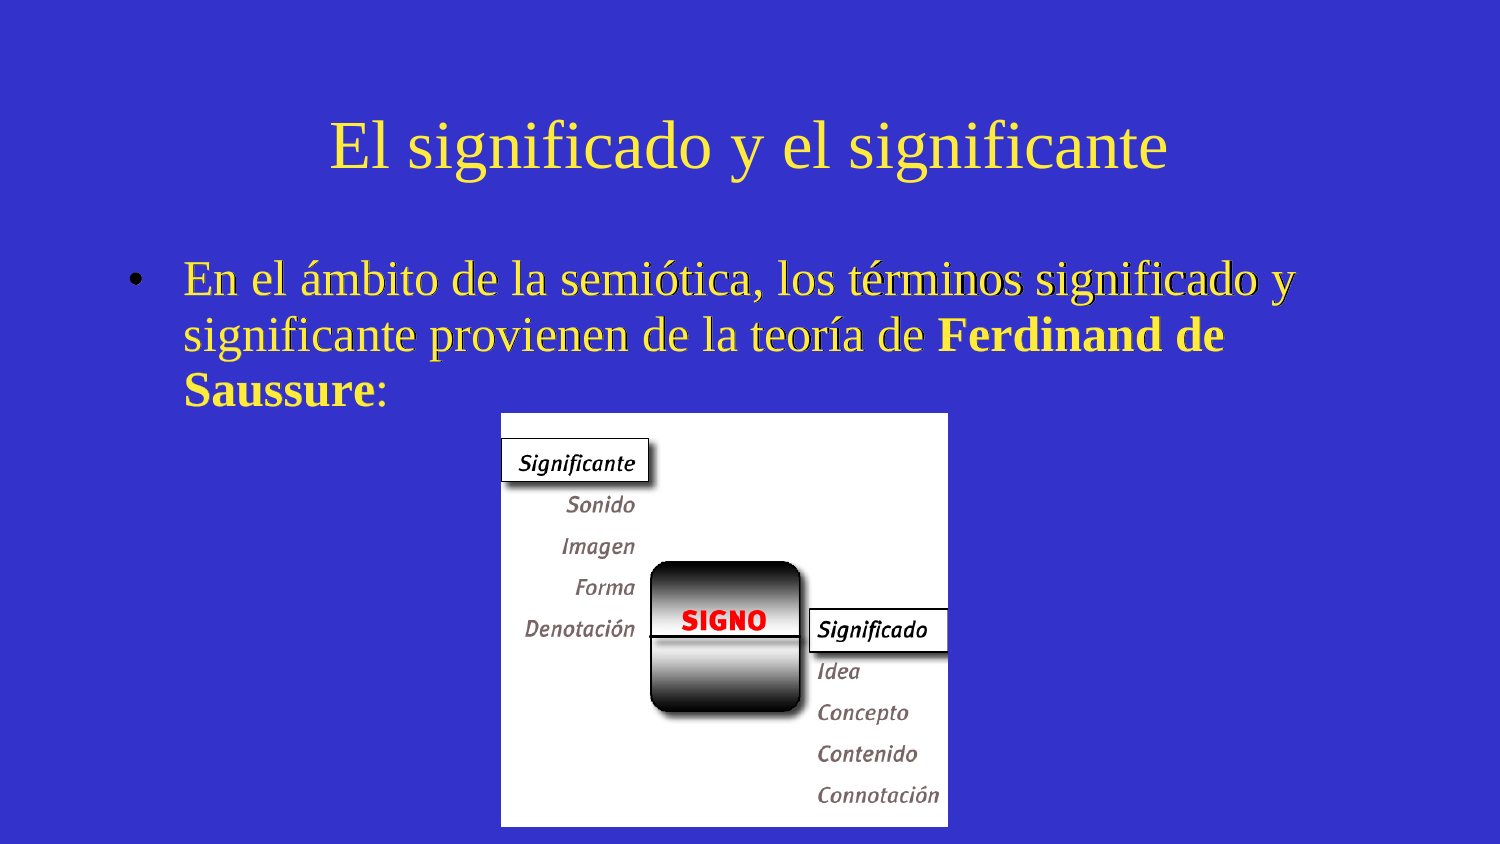

# El significado y el significante
En el ámbito de la semiótica, los términos significado y significante provienen de la teoría de Ferdinand de Saussure: